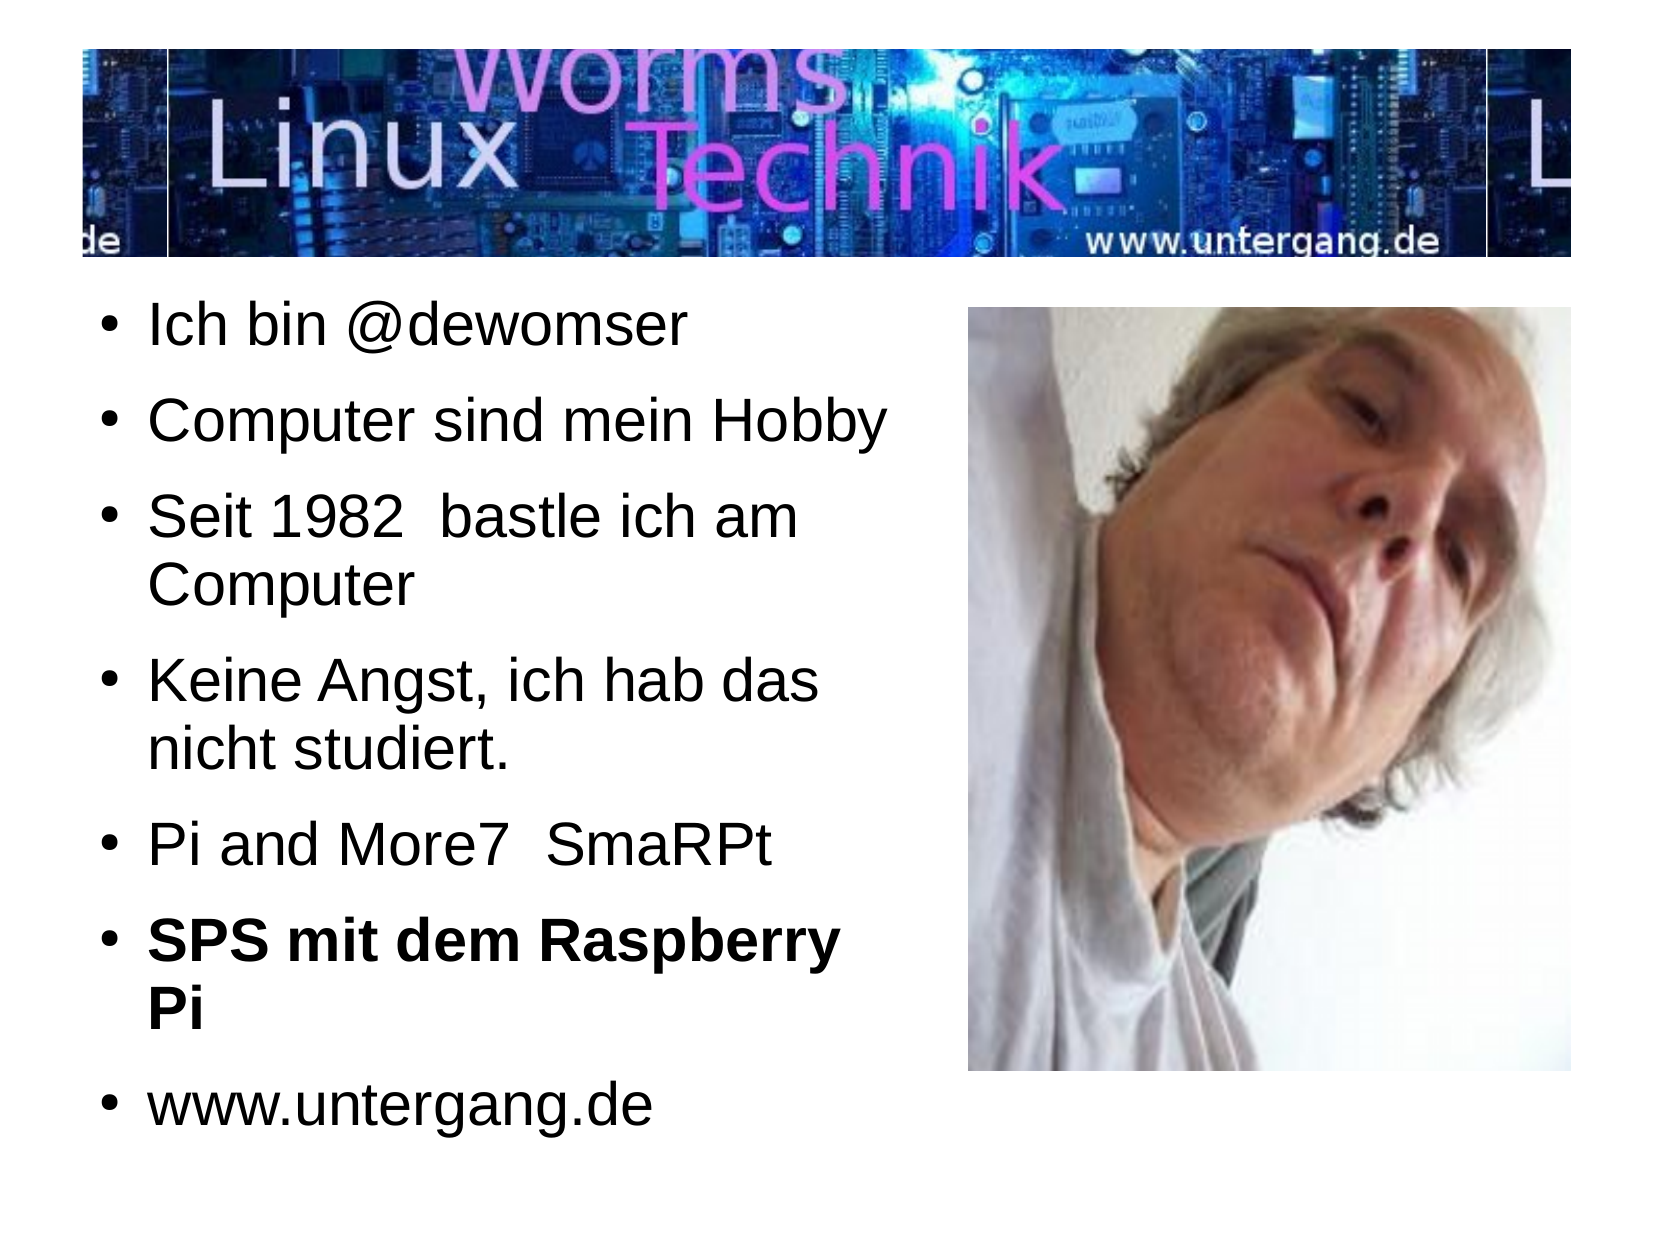

#
Ich bin @dewomser
Computer sind mein Hobby
Seit 1982 bastle ich am Computer
Keine Angst, ich hab das nicht studiert.
Pi and More7 SmaRPt
SPS mit dem Raspberry Pi
www.untergang.de